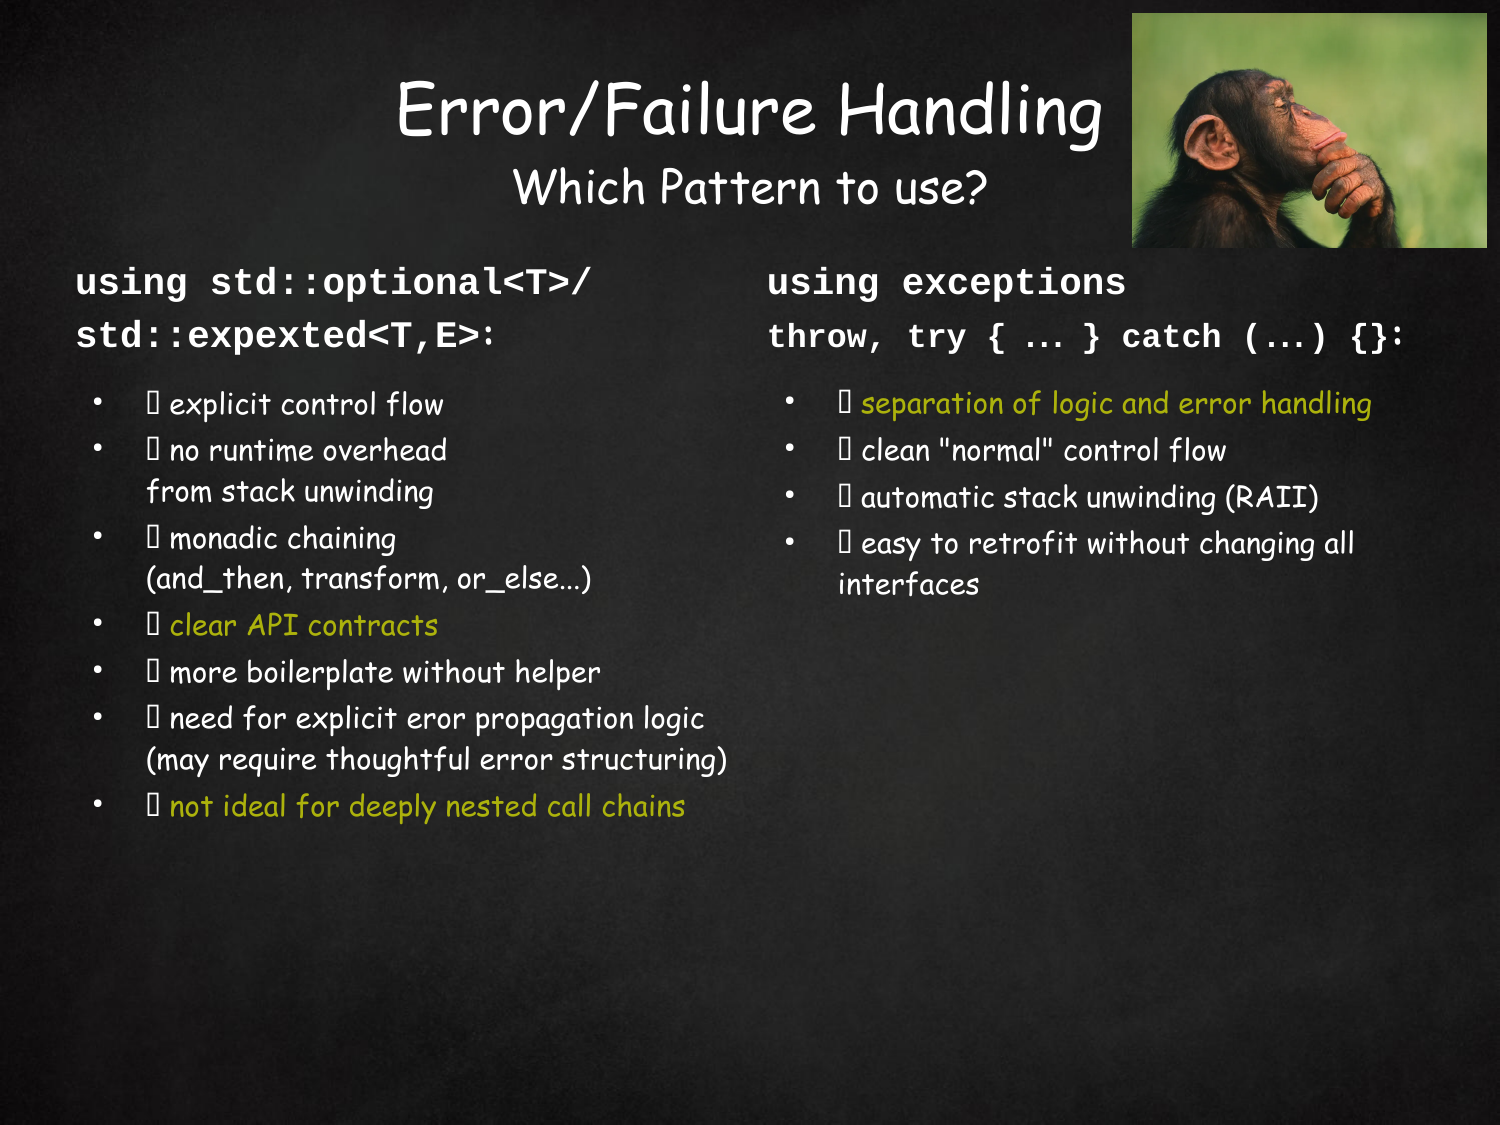

Error/Failure Handling
Which Pattern to use?
# using std::optional<T>/ std::expexted<T,E>:
✅ explicit control flow
✅ no runtime overhead
from stack unwinding
✅ monadic chaining
(and_then, transform, or_else...)
✅ clear API contracts
❌ more boilerplate without helper
❌ need for explicit eror propagation logic
(may require thoughtful error structuring)
❌ not ideal for deeply nested call chains
using exceptions
throw, try { ... } catch (...) {}:
✅ separation of logic and error handling
✅ clean "normal" control flow
✅ automatic stack unwinding (RAII)
✅ easy to retrofit without changing all interfaces